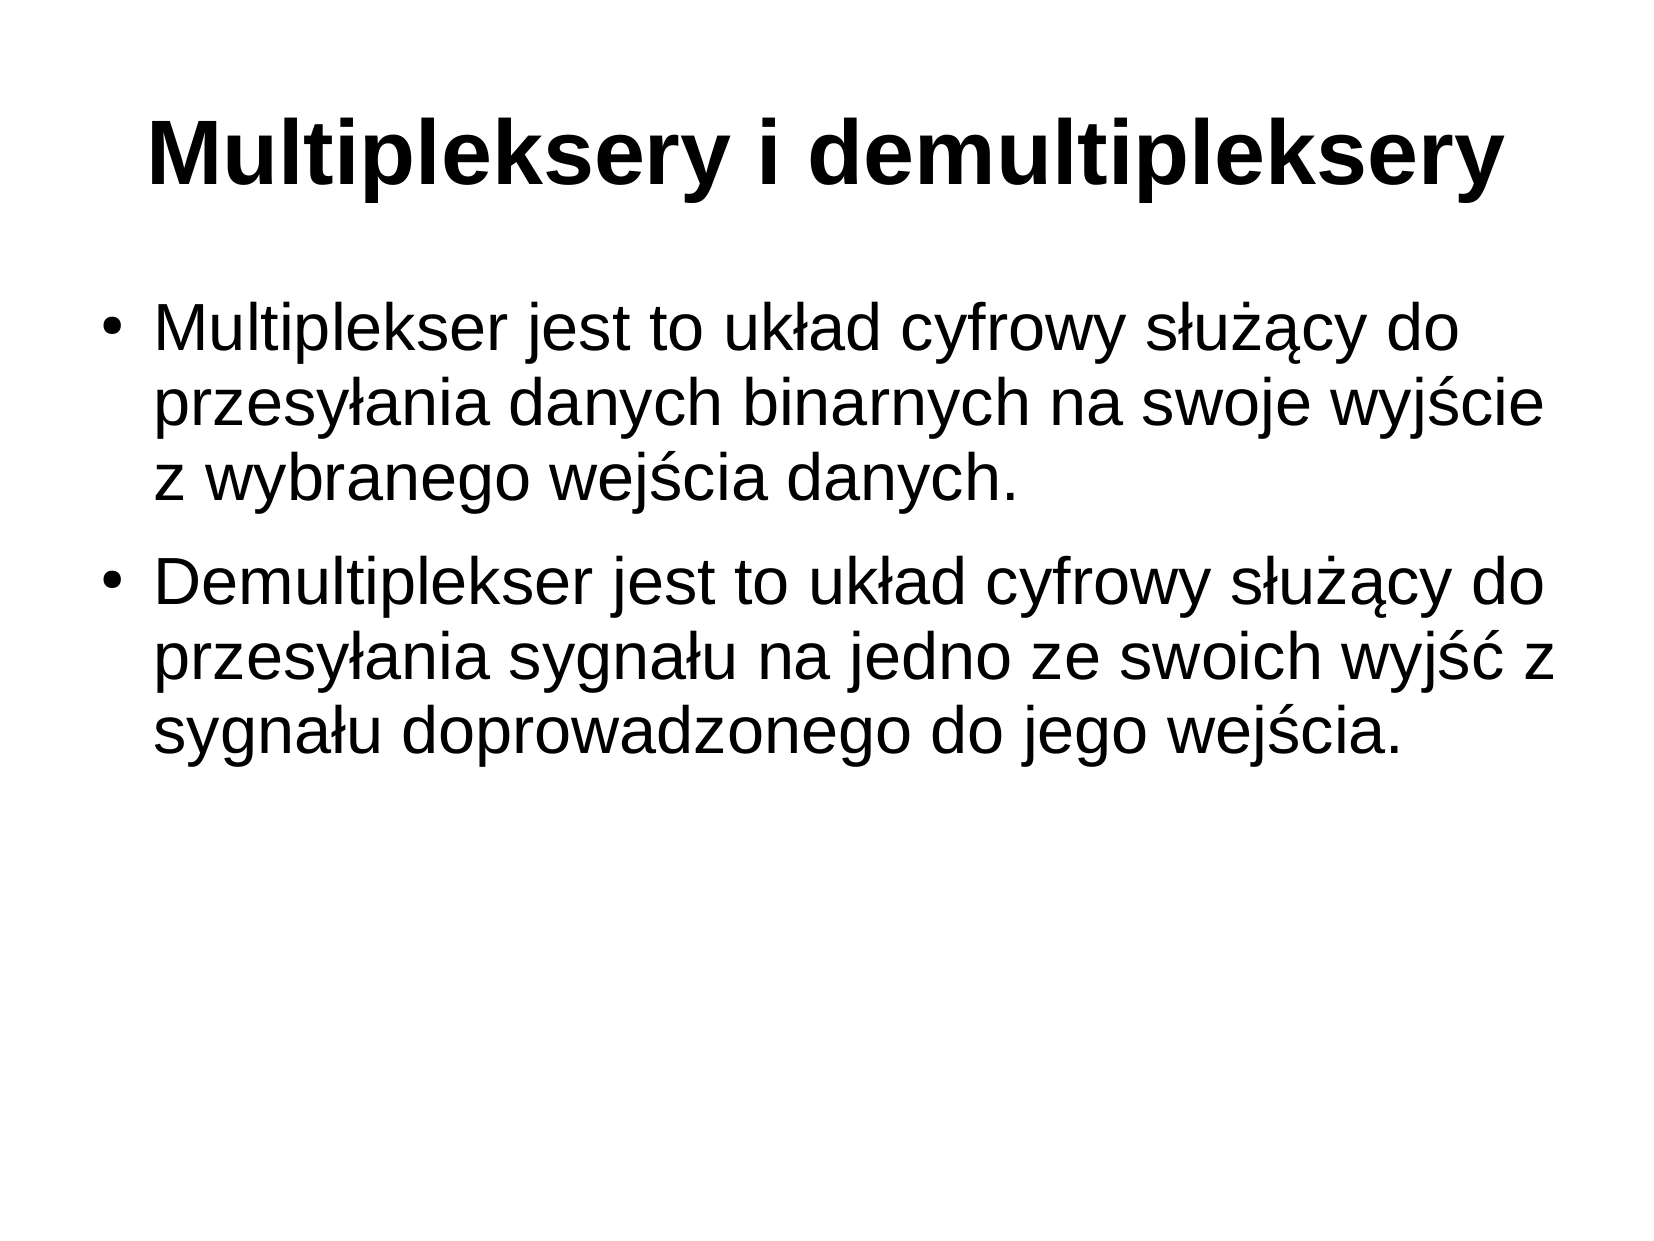

# Multipleksery i demultipleksery
Multiplekser jest to układ cyfrowy służący do przesyłania danych binarnych na swoje wyjście z wybranego wejścia danych.
Demultiplekser jest to układ cyfrowy służący do przesyłania sygnału na jedno ze swoich wyjść z sygnału doprowadzonego do jego wejścia.